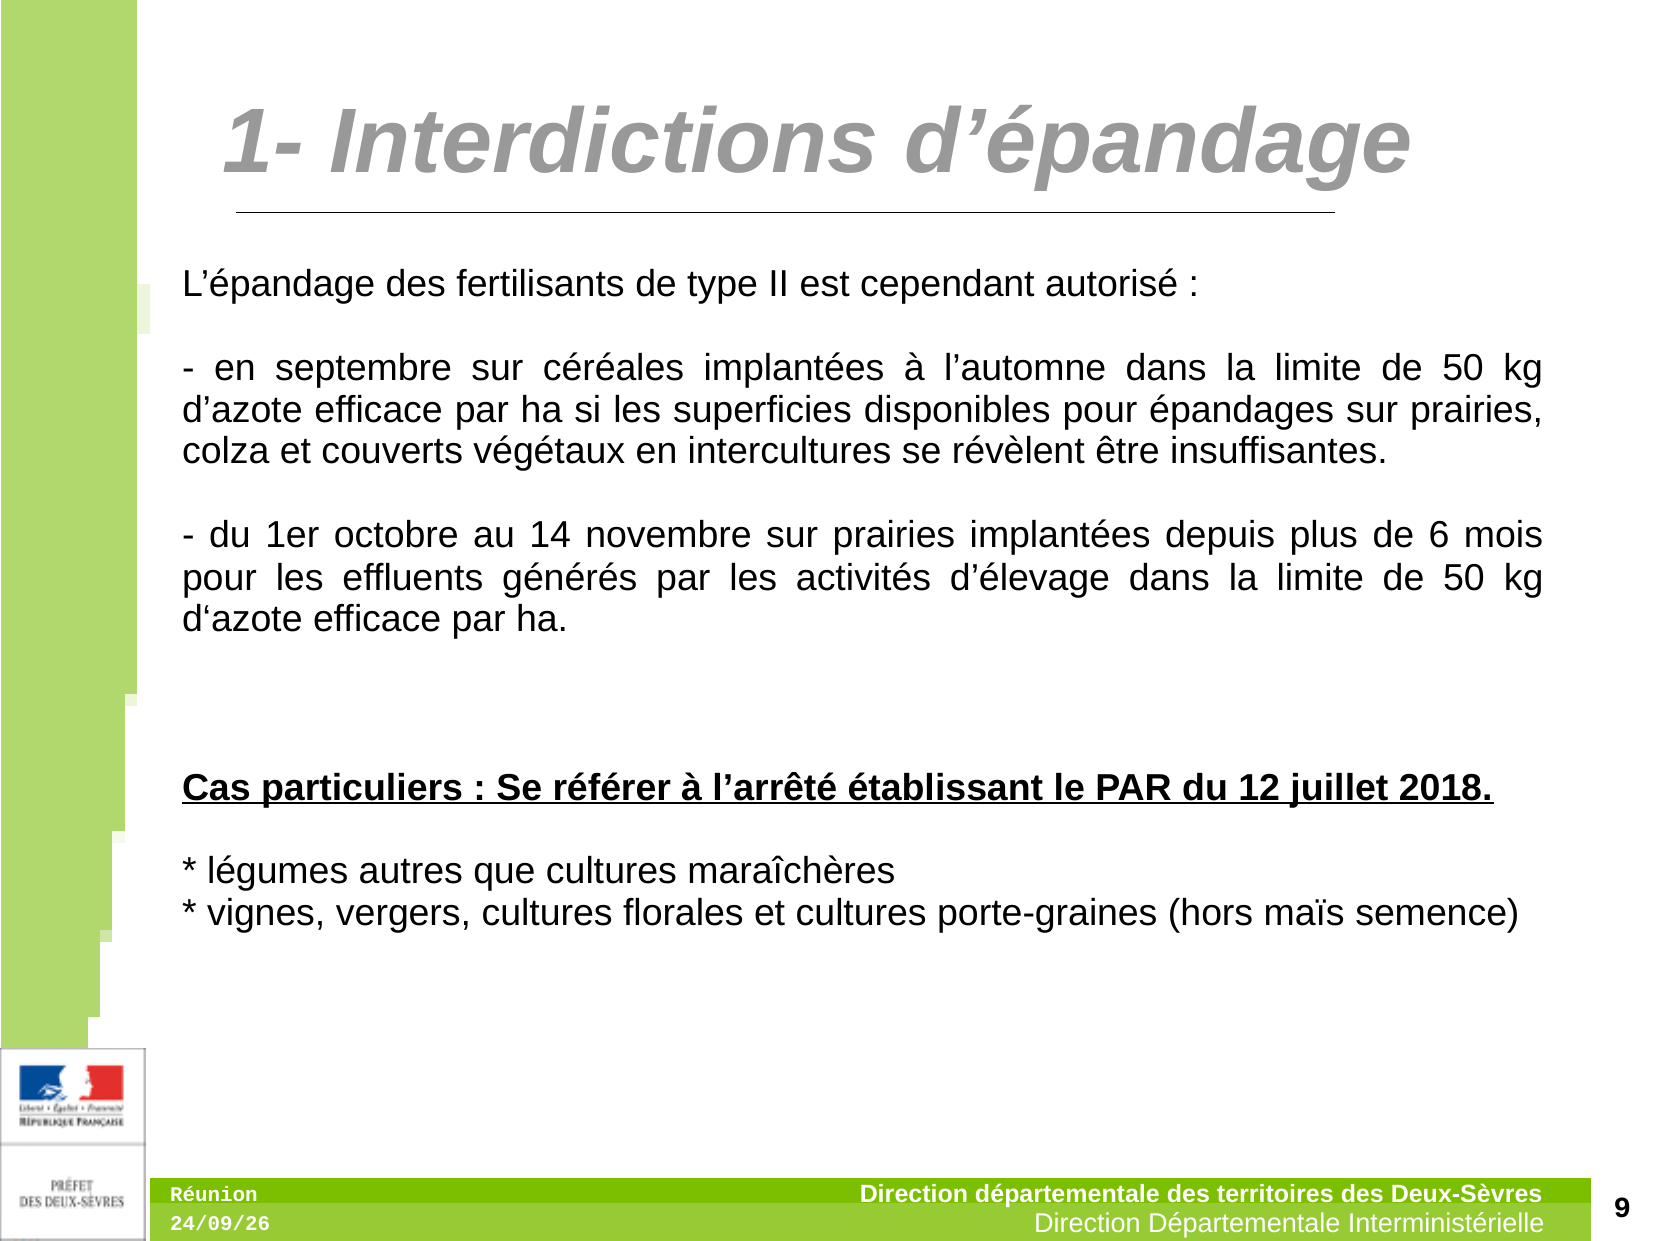

1- Interdictions d’épandage
L’épandage des fertilisants de type II est cependant autorisé :
- en septembre sur céréales implantées à l’automne dans la limite de 50 kg d’azote efficace par ha si les superficies disponibles pour épandages sur prairies, colza et couverts végétaux en intercultures se révèlent être insuffisantes.
- du 1er octobre au 14 novembre sur prairies implantées depuis plus de 6 mois pour les effluents générés par les activités d’élevage dans la limite de 50 kg d‘azote efficace par ha.
Cas particuliers : Se référer à l’arrêté établissant le PAR du 12 juillet 2018.
* légumes autres que cultures maraîchères
* vignes, vergers, cultures florales et cultures porte-graines (hors maïs semence)
Réunion